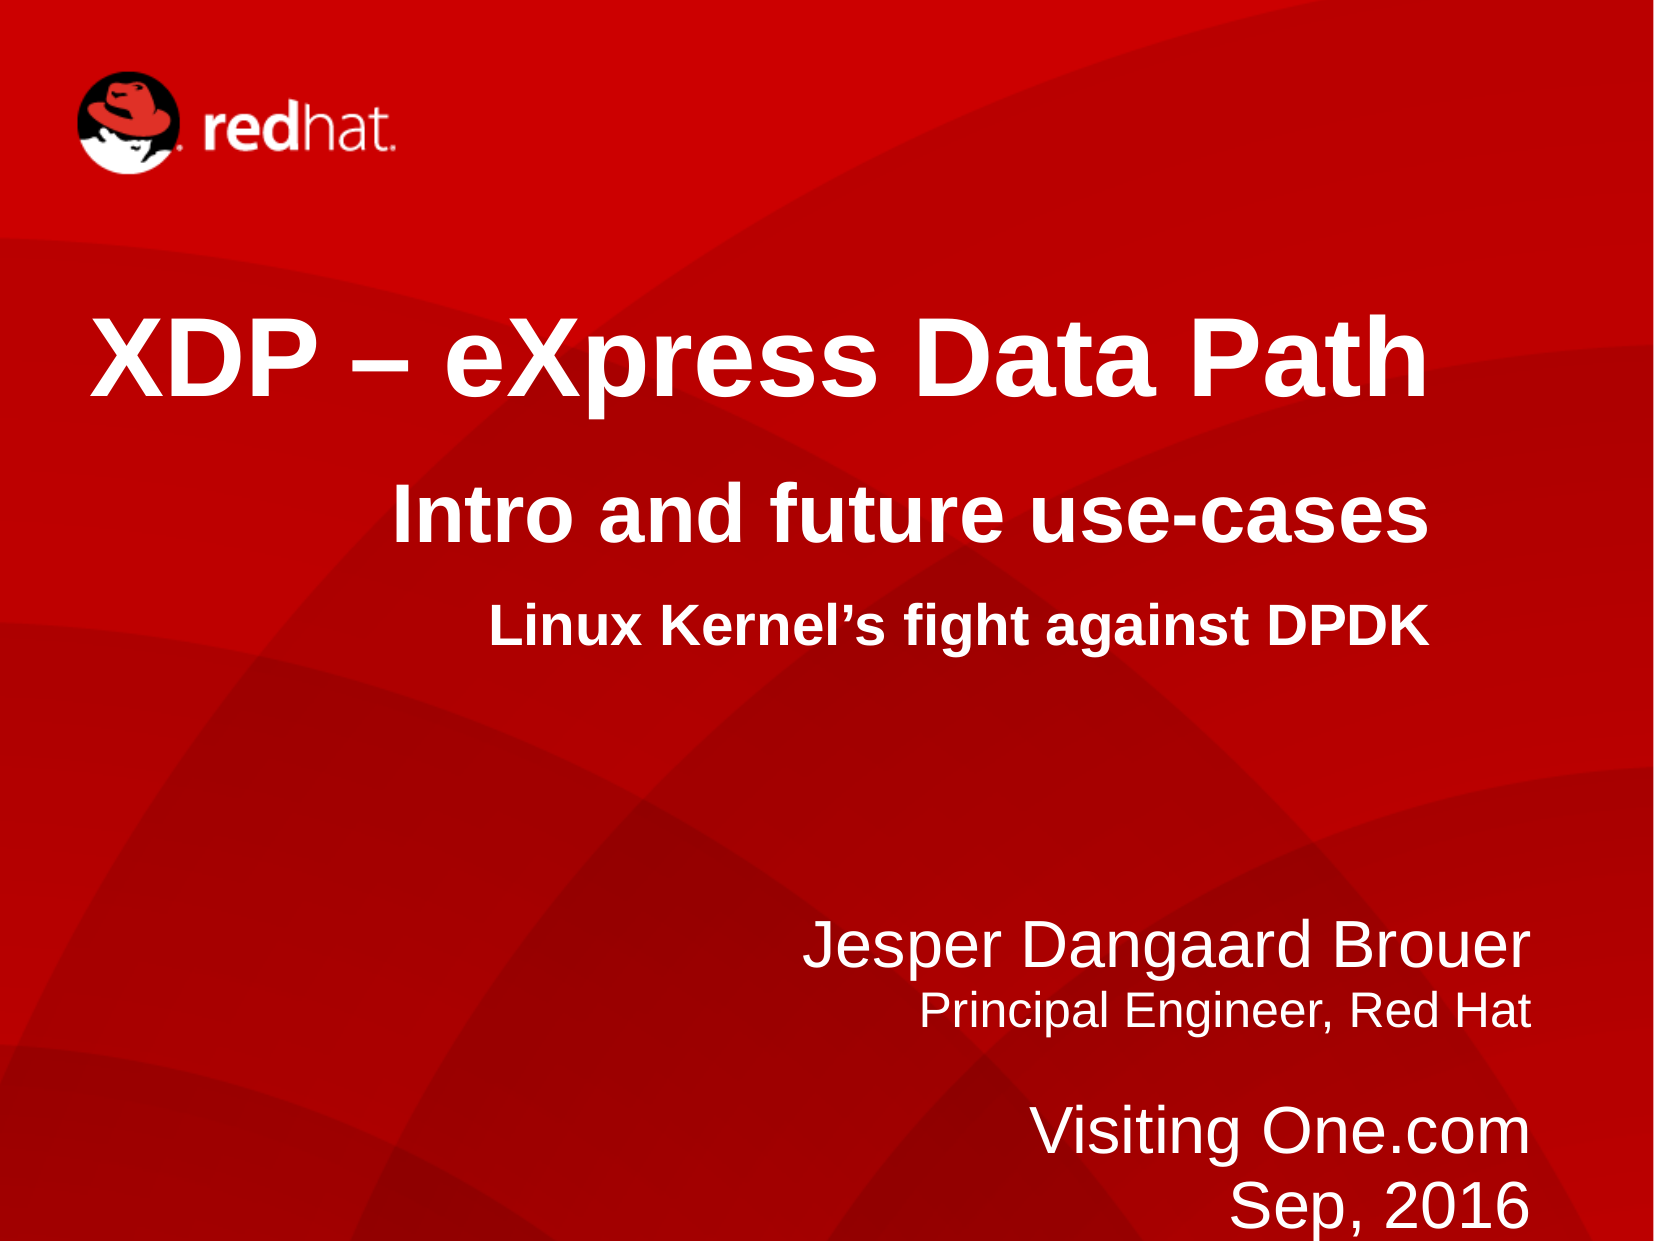

XDP – eXpress Data Path
Intro and future use-cases
Linux Kernel’s fight against DPDK
Jesper Dangaard Brouer
Principal Engineer, Red Hat
Visiting One.com
Sep, 2016